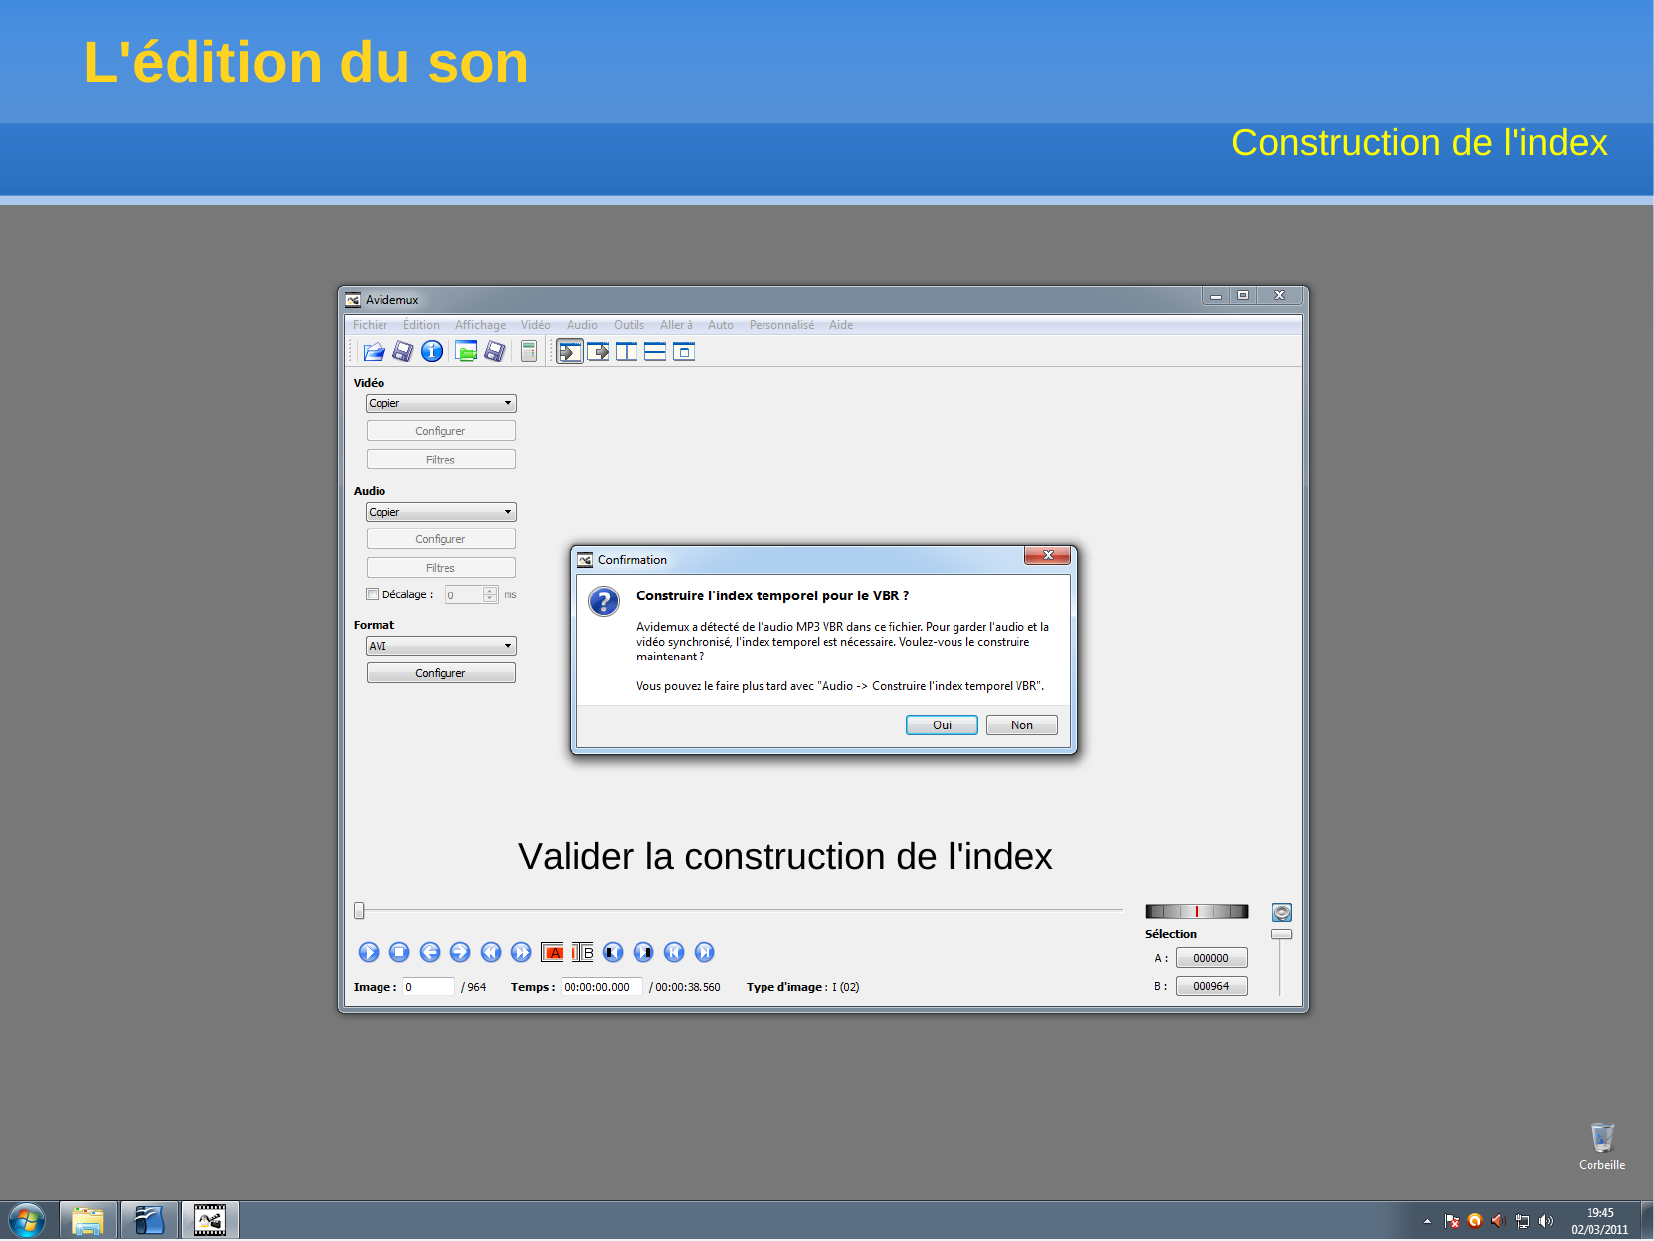

L'édition du son
Construction de l'index
#
Valider la construction de l'index